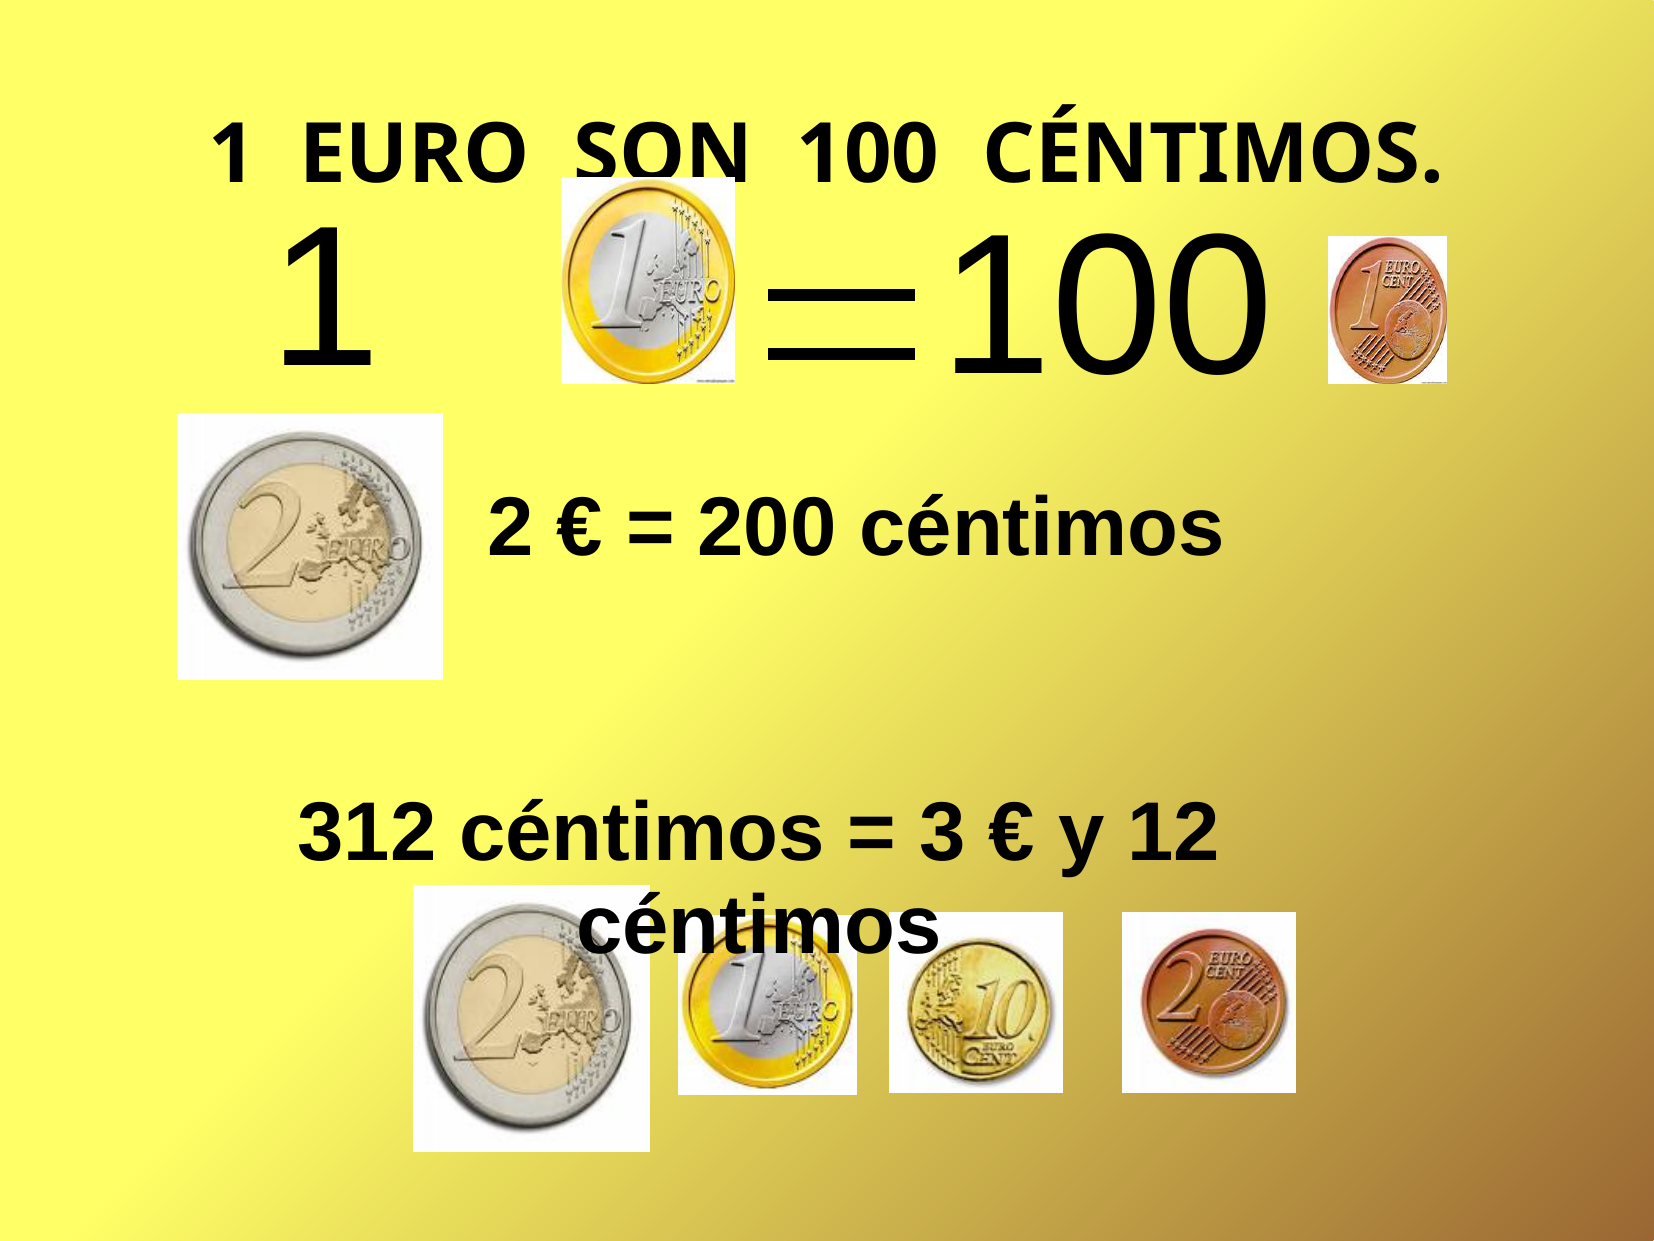

1 EURO SON 100 CÉNTIMOS.
1
100
2 € = 200 céntimos
312 céntimos = 3 € y 12 céntimos